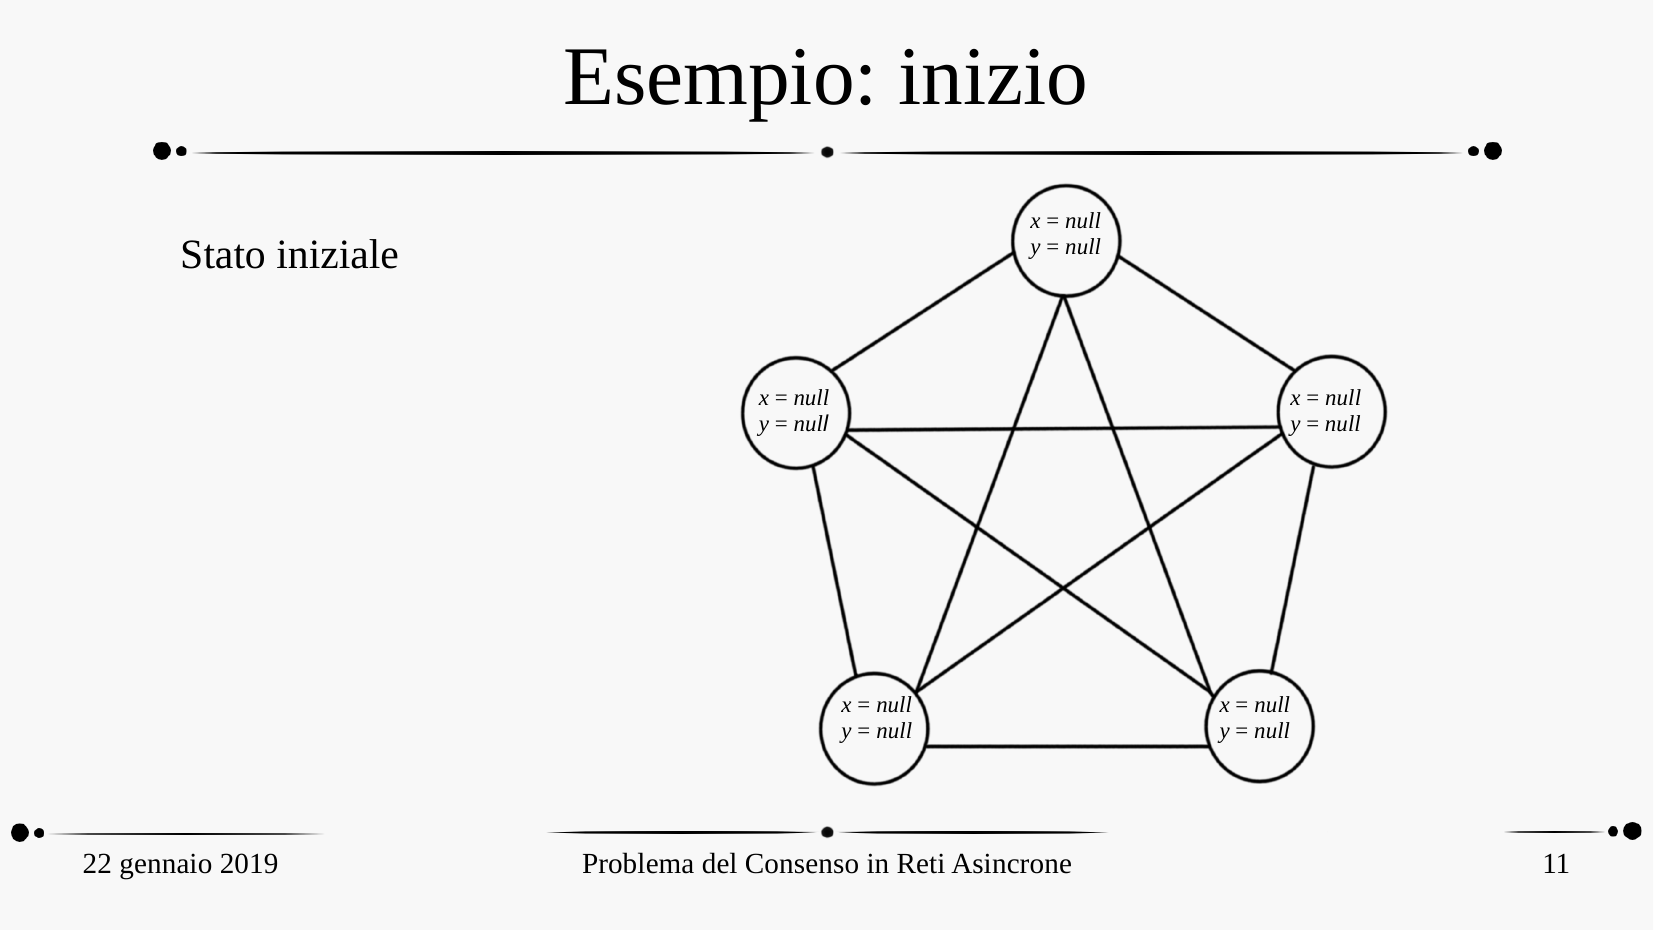

# Esempio: inizio
x = null
y = null
Stato iniziale
x = null
y = null
x = null
y = null
x = null
y = null
x = null
y = null
22 gennaio 2019
Problema del Consenso in Reti Asincrone
11